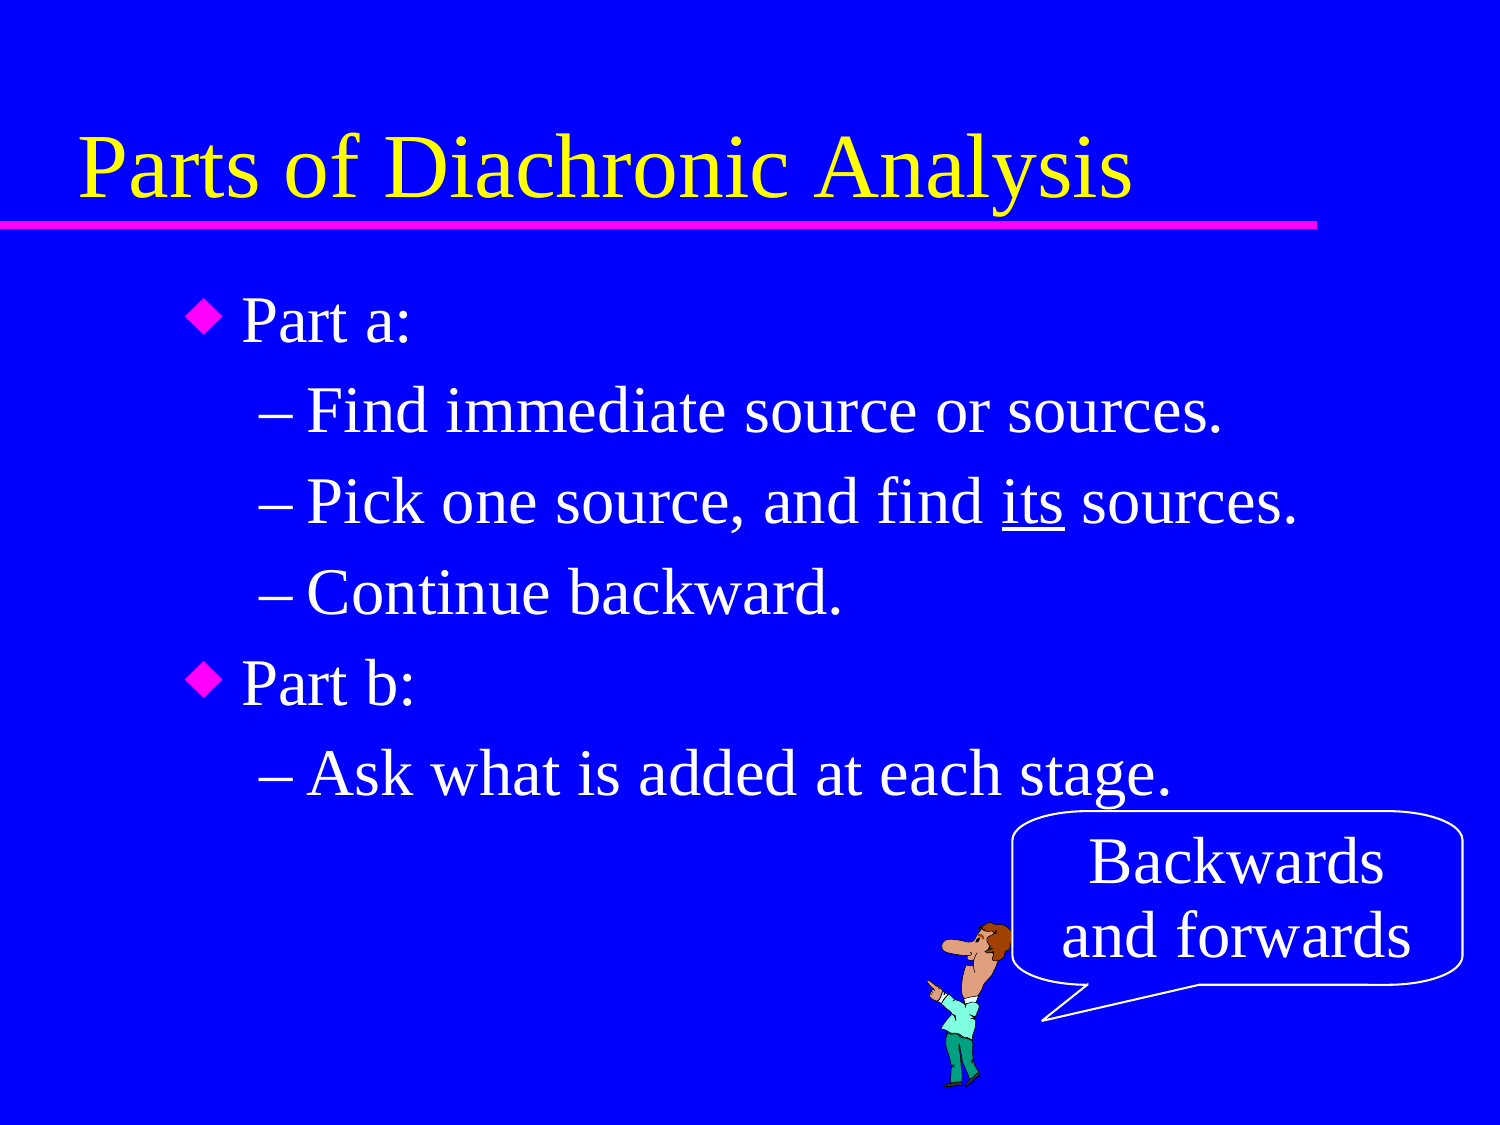

# Parts of Diachronic Analysis
Part a:
Find immediate source or sources.
Pick one source, and find its sources.
Continue backward.
Part b:
Ask what is added at each stage.
Backwards and forwards